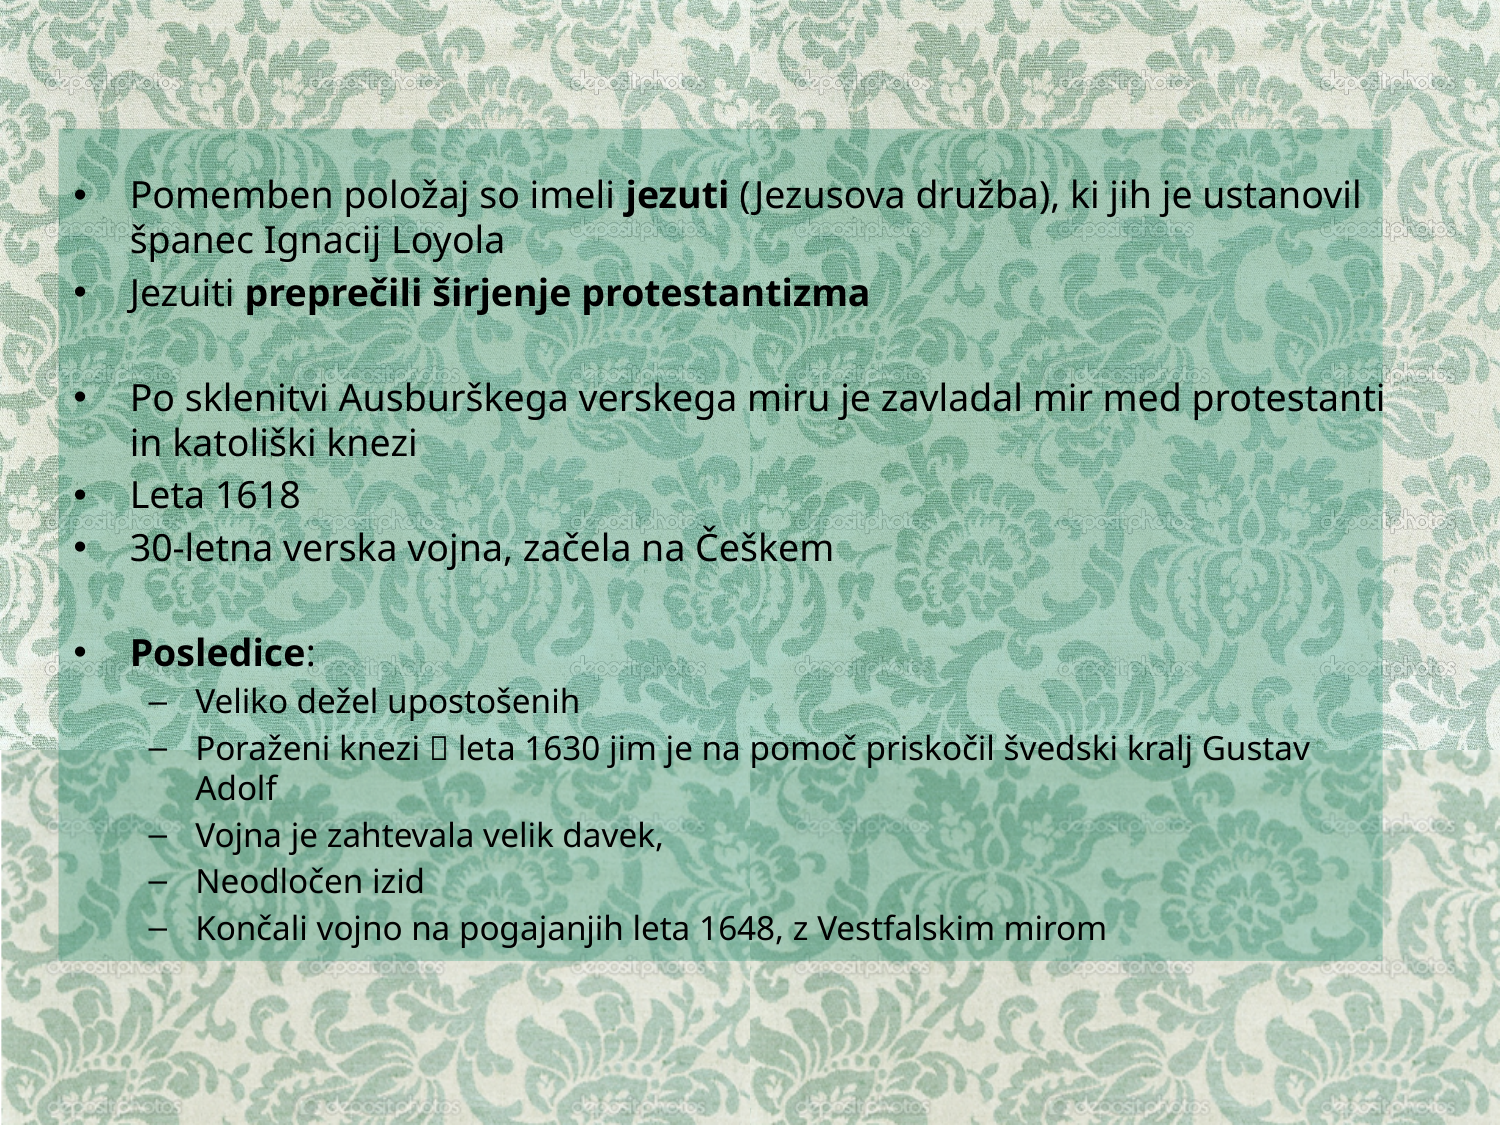

#
Pomemben položaj so imeli jezuti (Jezusova družba), ki jih je ustanovil španec Ignacij Loyola
Jezuiti preprečili širjenje protestantizma
Po sklenitvi Ausburškega verskega miru je zavladal mir med protestanti in katoliški knezi
Leta 1618
30-letna verska vojna, začela na Češkem
Posledice:
Veliko dežel upostošenih
Poraženi knezi  leta 1630 jim je na pomoč priskočil švedski kralj Gustav Adolf
Vojna je zahtevala velik davek,
Neodločen izid
Končali vojno na pogajanjih leta 1648, z Vestfalskim mirom